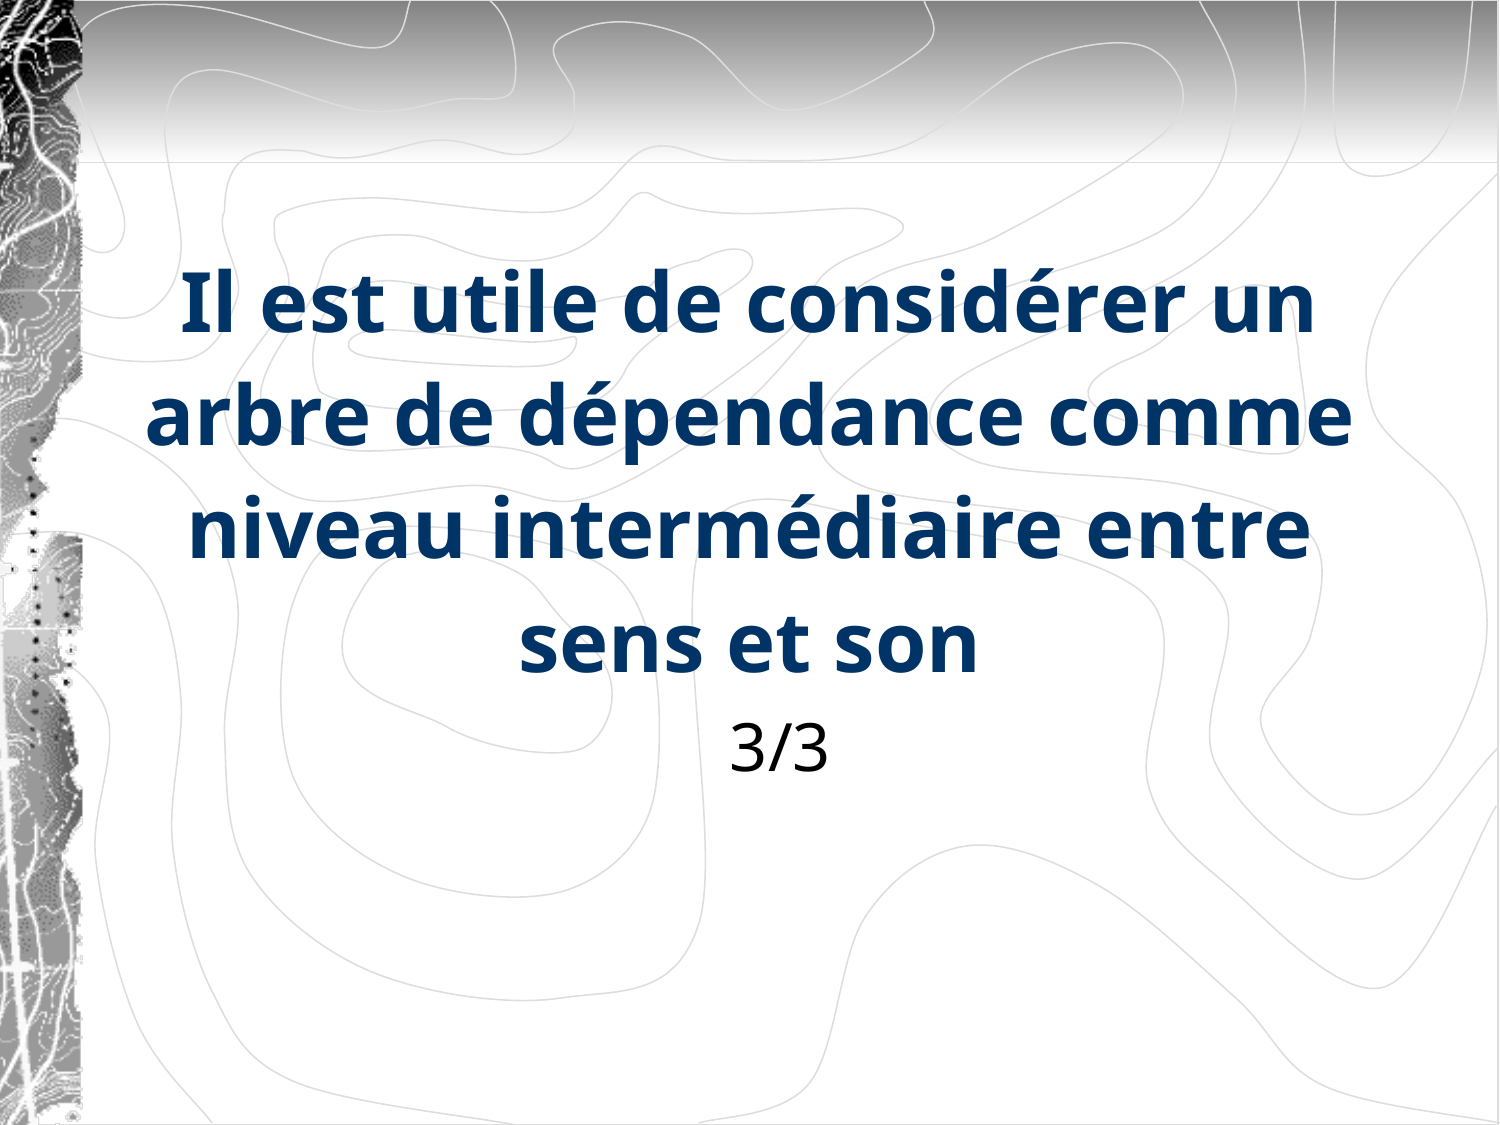

# Il est utile de considérer un arbre de dépendance comme niveau intermédiaire entre sens et son
3/3